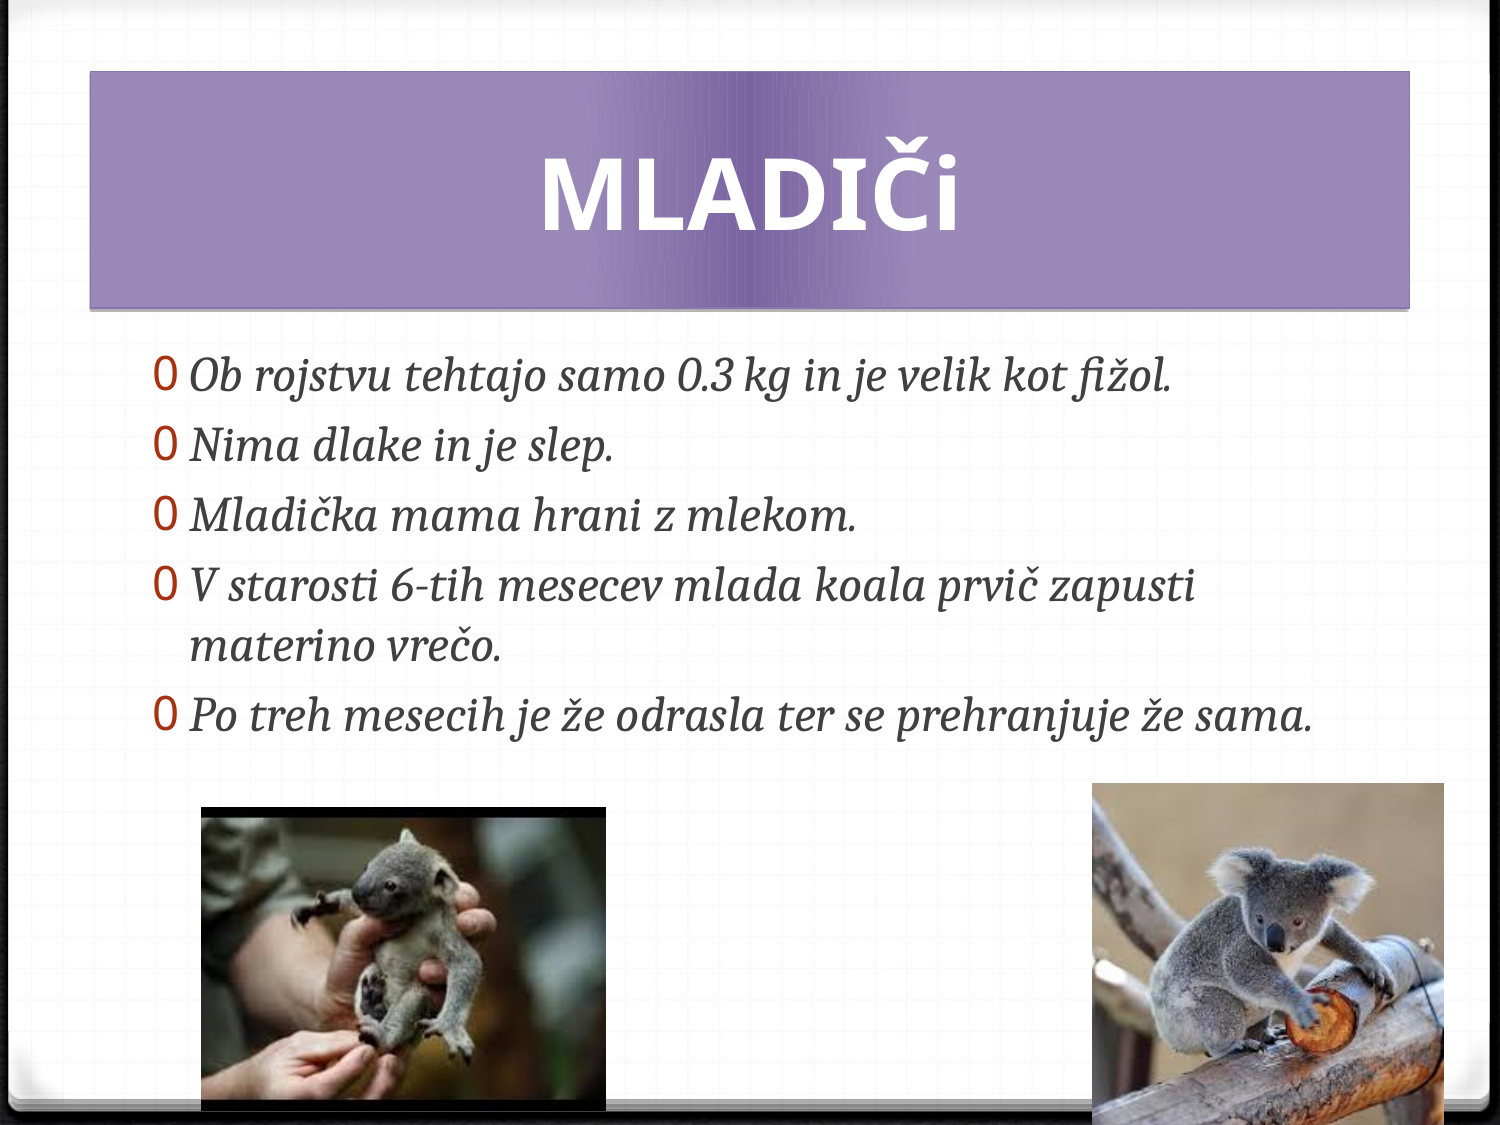

# MLADIČi
Ob rojstvu tehtajo samo 0.3 kg in je velik kot fižol.
Nima dlake in je slep.
Mladička mama hrani z mlekom.
V starosti 6-tih mesecev mlada koala prvič zapusti materino vrečo.
Po treh mesecih je že odrasla ter se prehranjuje že sama.